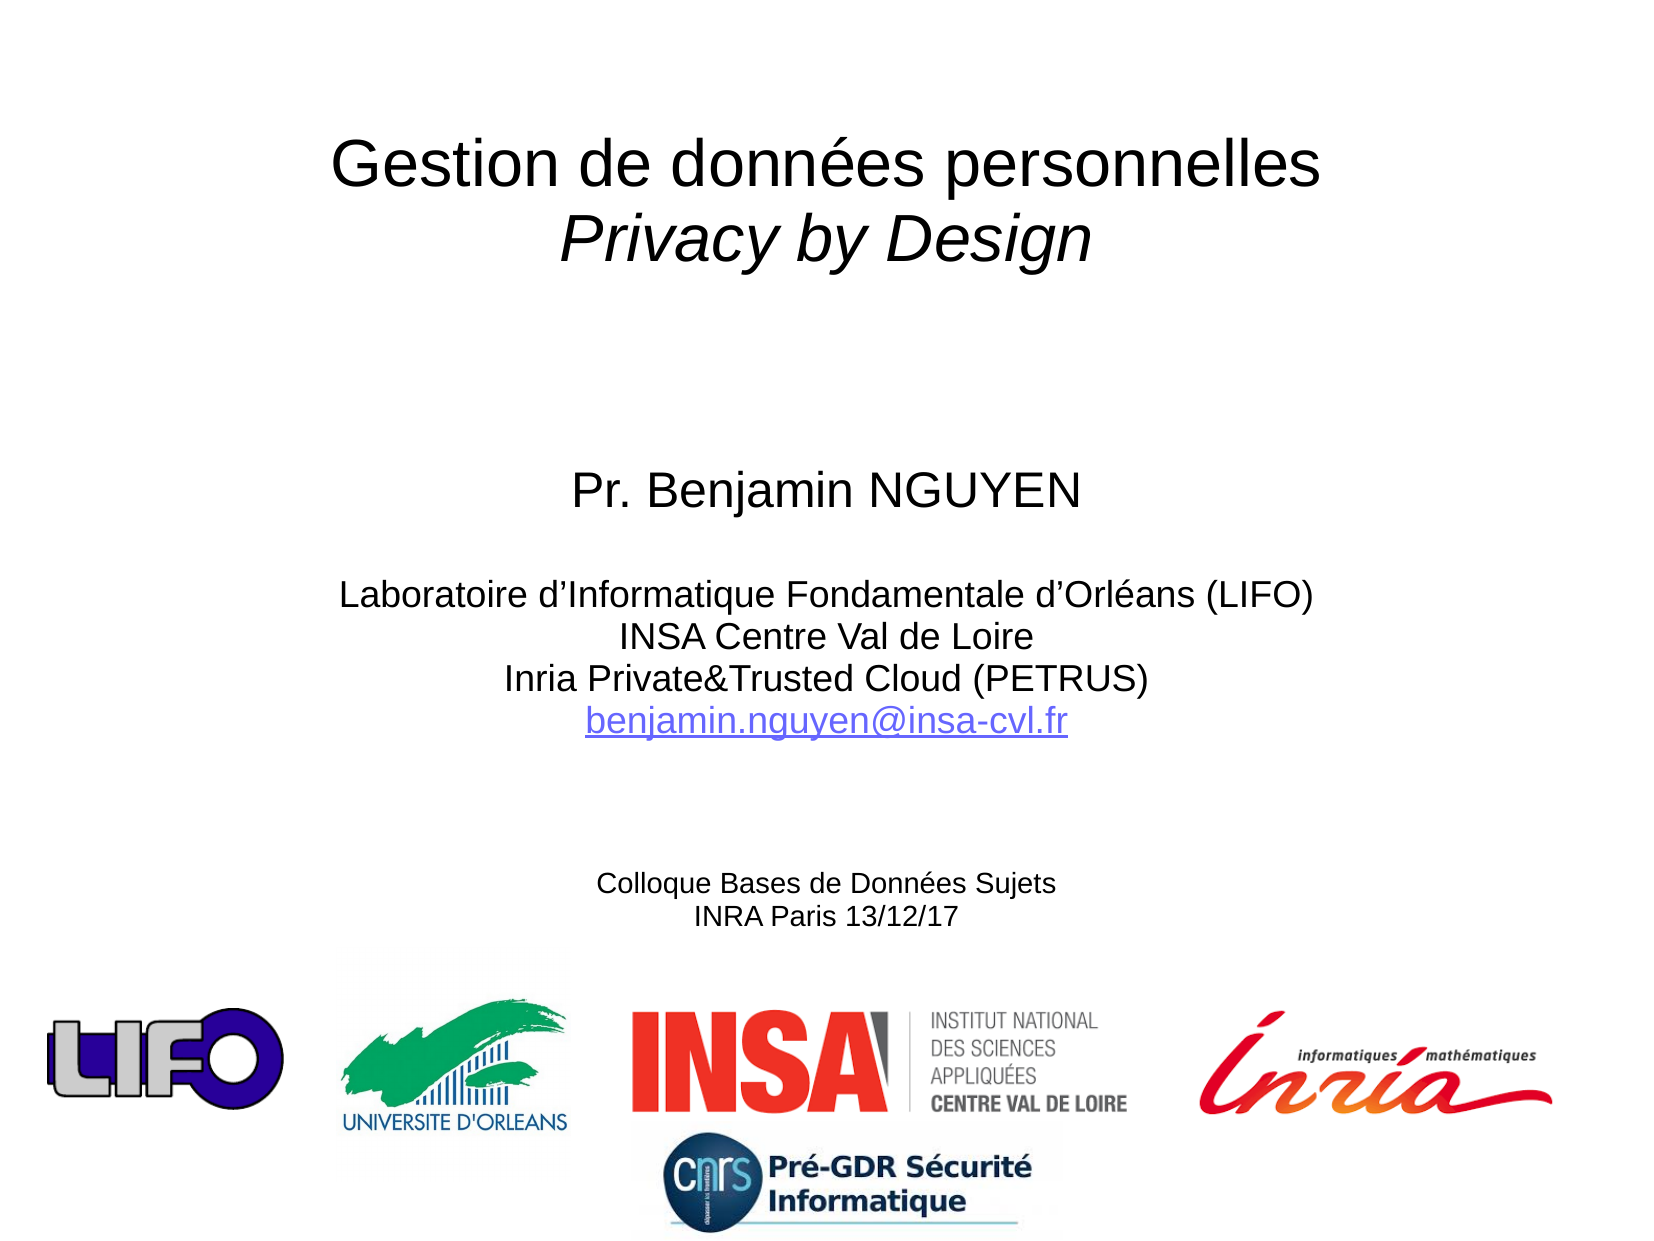

# Gestion de données personnelles
Privacy by Design
Pr. Benjamin NGUYEN
Laboratoire d’Informatique Fondamentale d’Orléans (LIFO)
INSA Centre Val de Loire
Inria Private&Trusted Cloud (PETRUS)
benjamin.nguyen@insa-cvl.fr
Colloque Bases de Données Sujets
INRA Paris 13/12/17